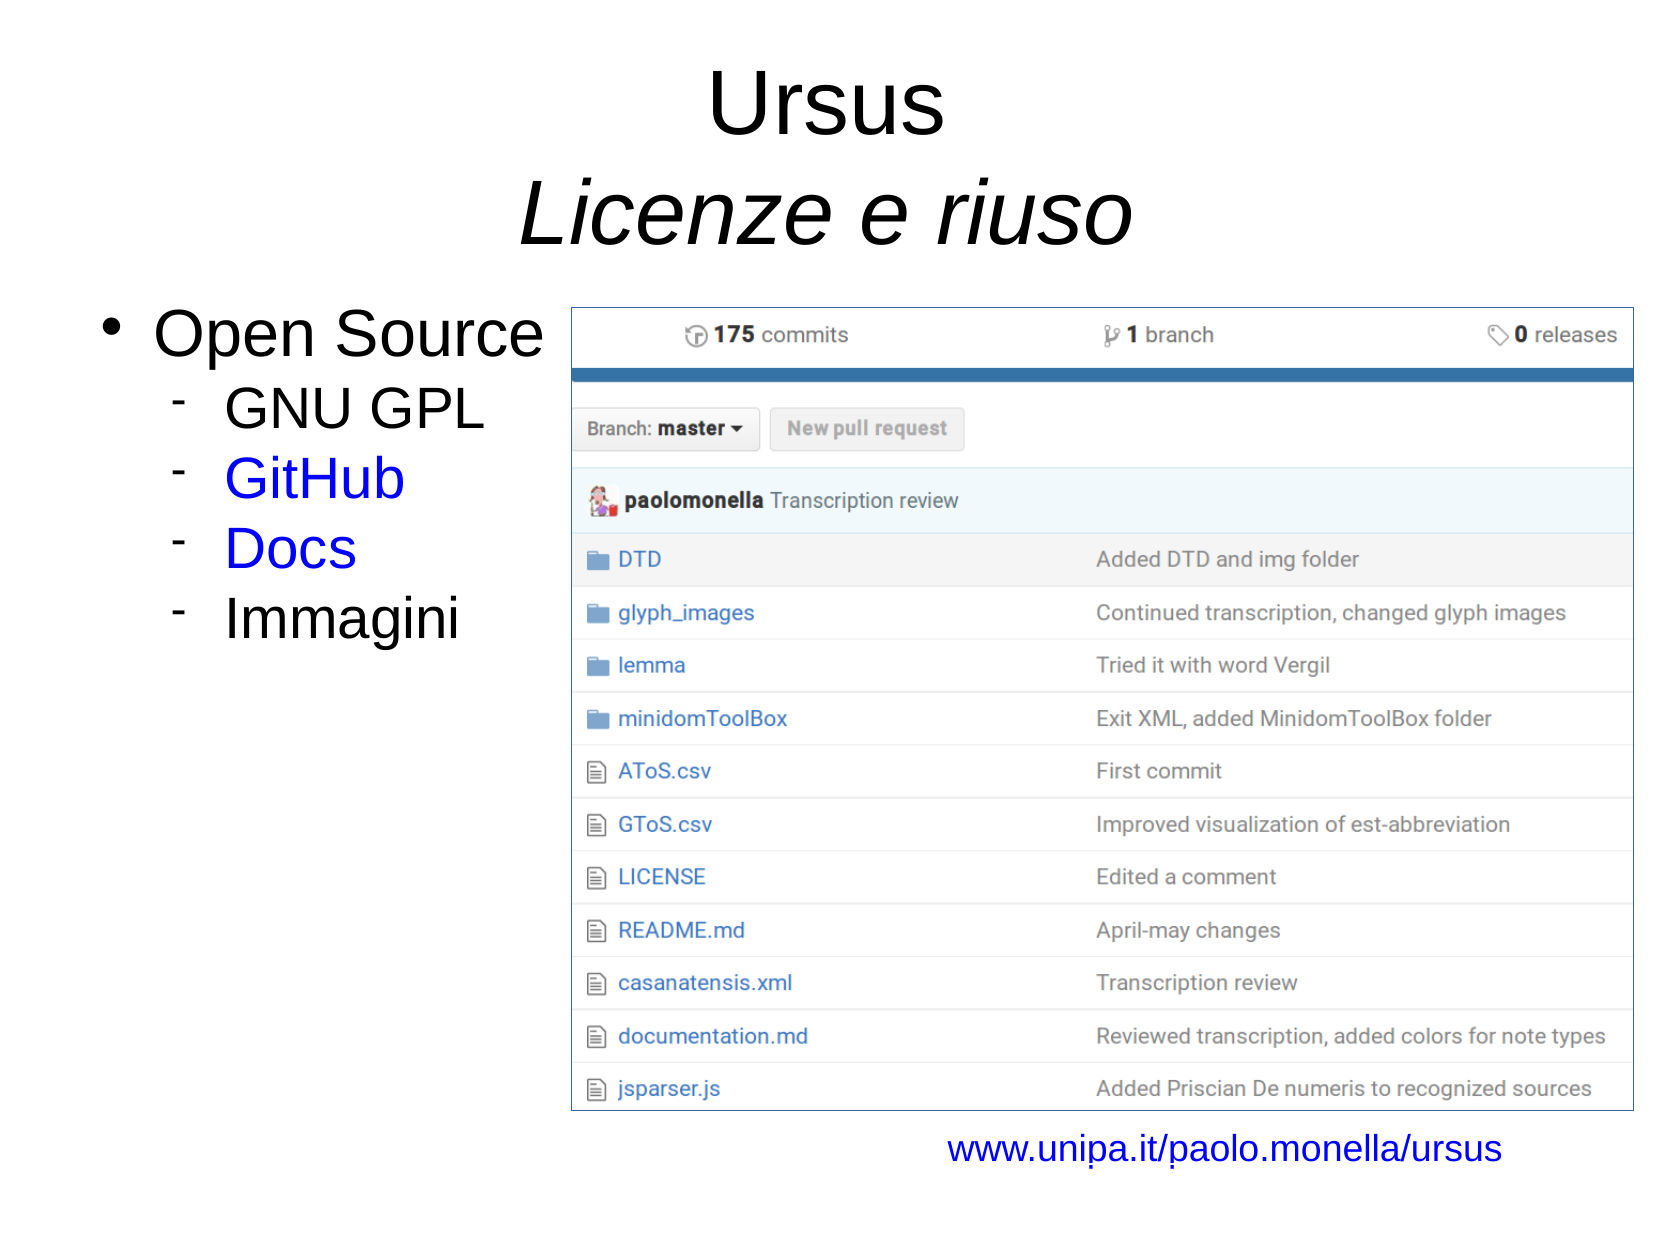

Ursus
Licenze e riuso
Open Source
GNU GPL
GitHub
Docs
Immagini
www.unipa.it/paolo.monella/ursus